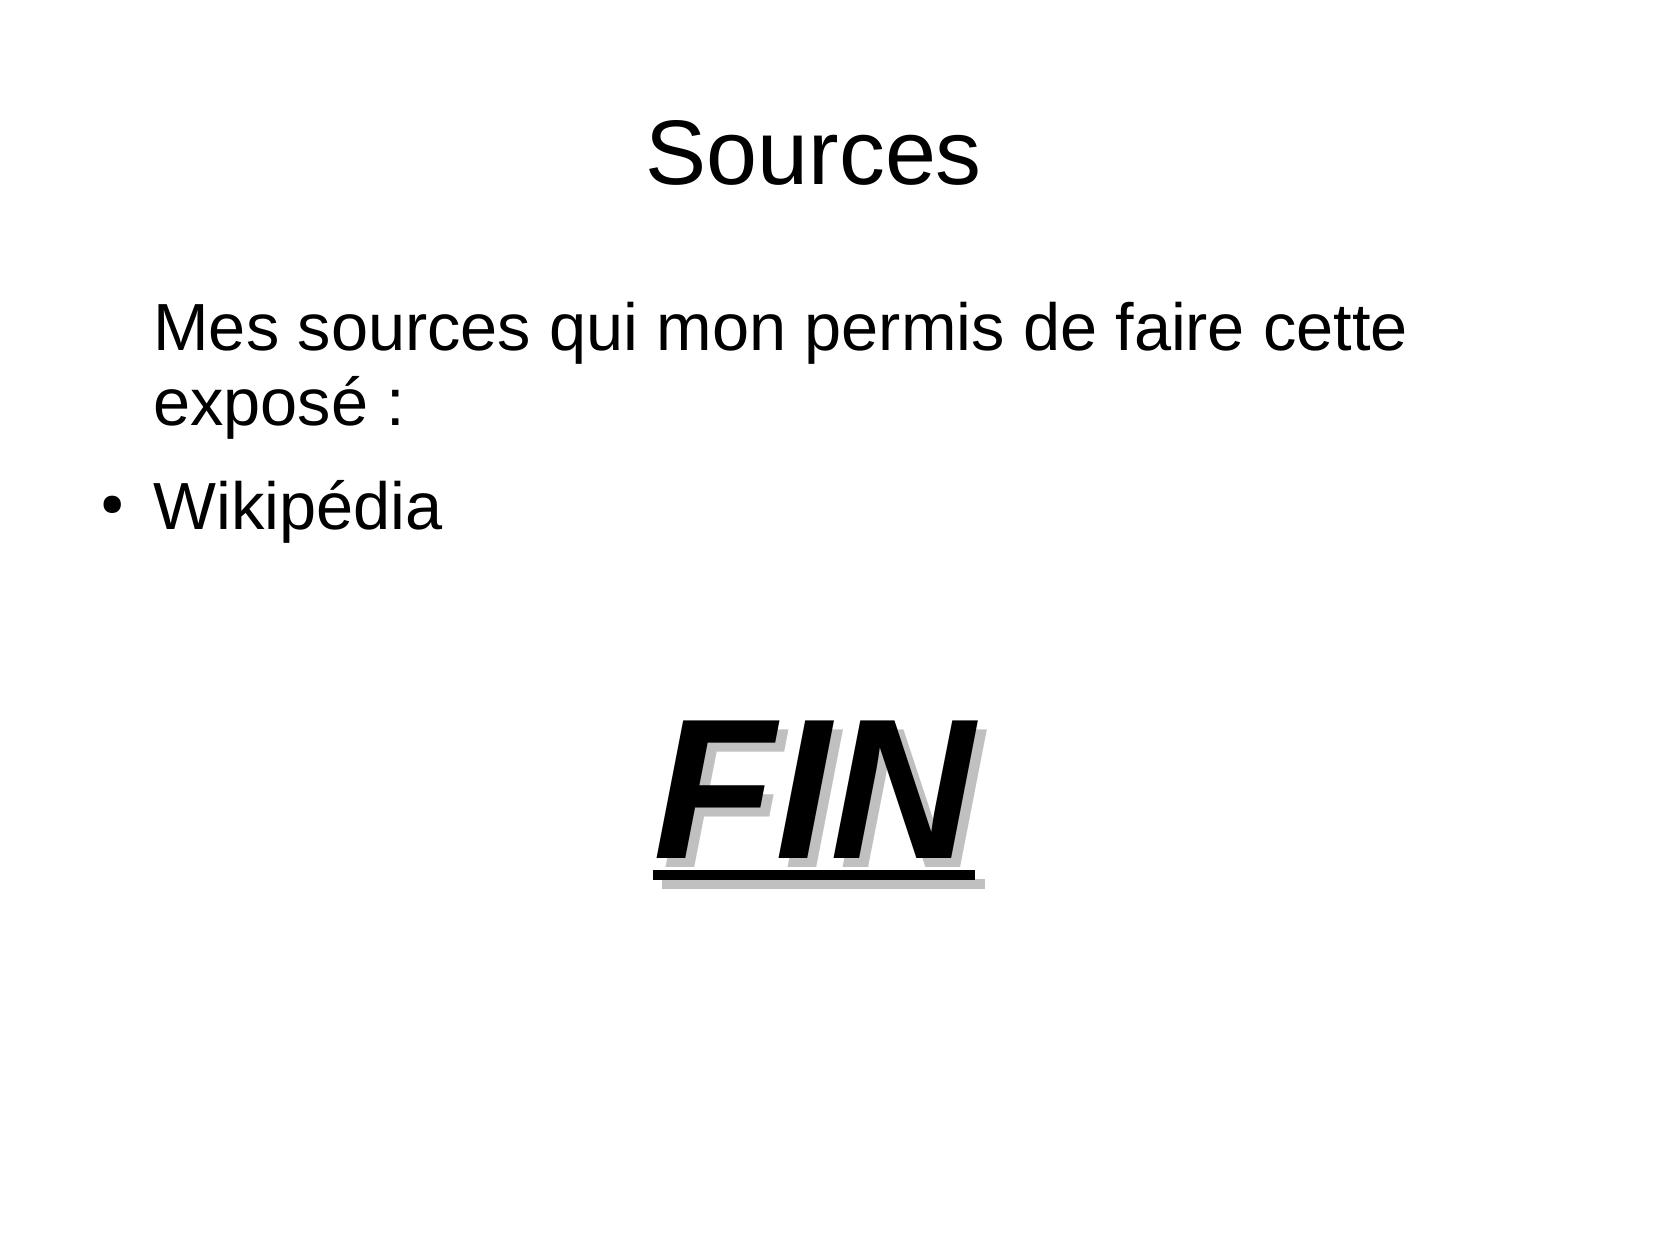

# Sources
Mes sources qui mon permis de faire cette exposé :
Wikipédia
 FIN